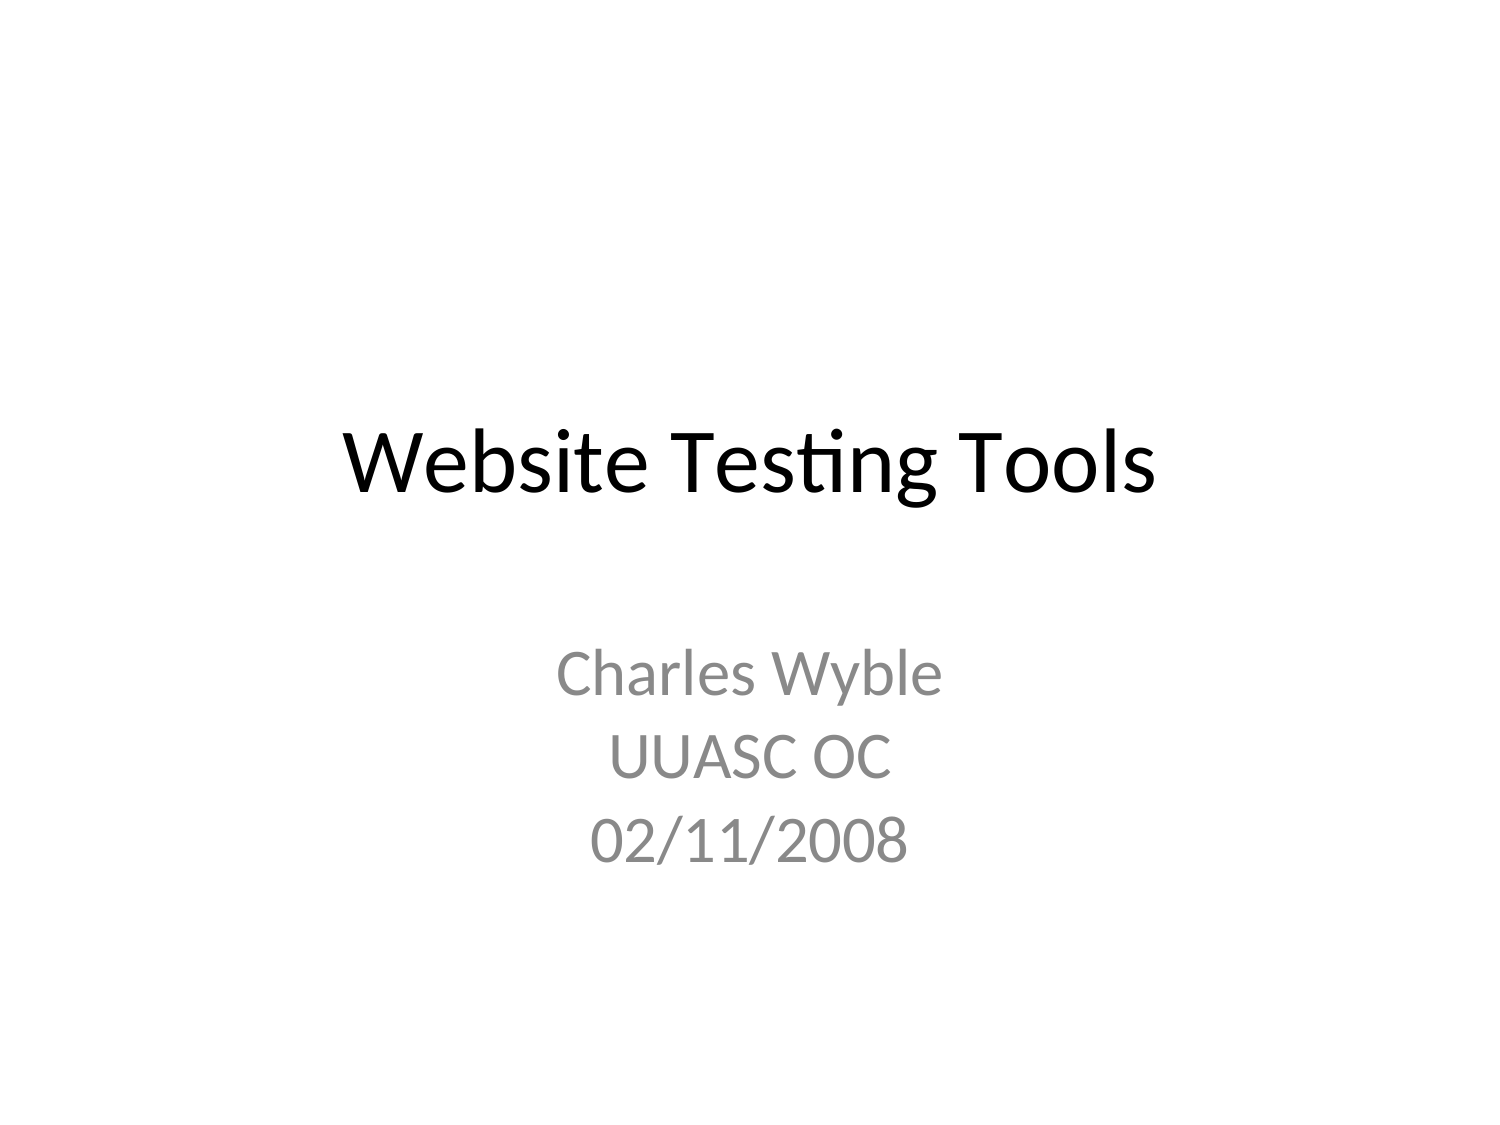

# Website Testing Tools
Charles Wyble
UUASC OC
02/11/2008